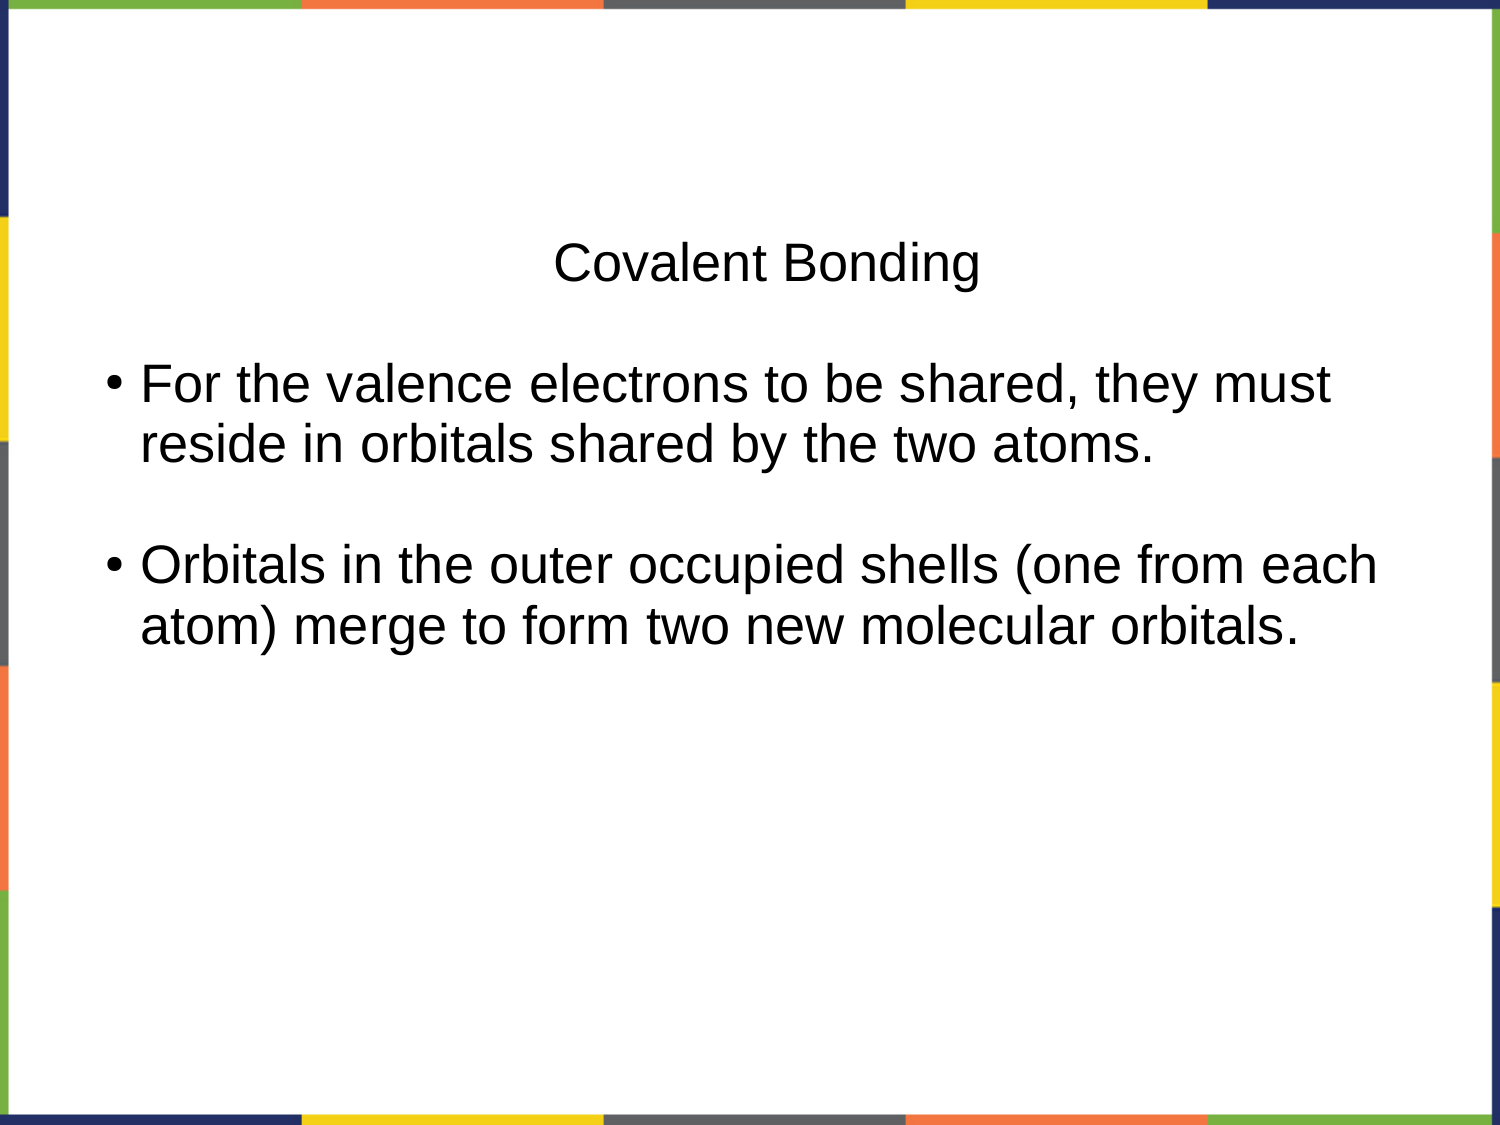

Covalent Bonding
For the valence electrons to be shared, they must reside in orbitals shared by the two atoms.
Orbitals in the outer occupied shells (one from each atom) merge to form two new molecular orbitals.